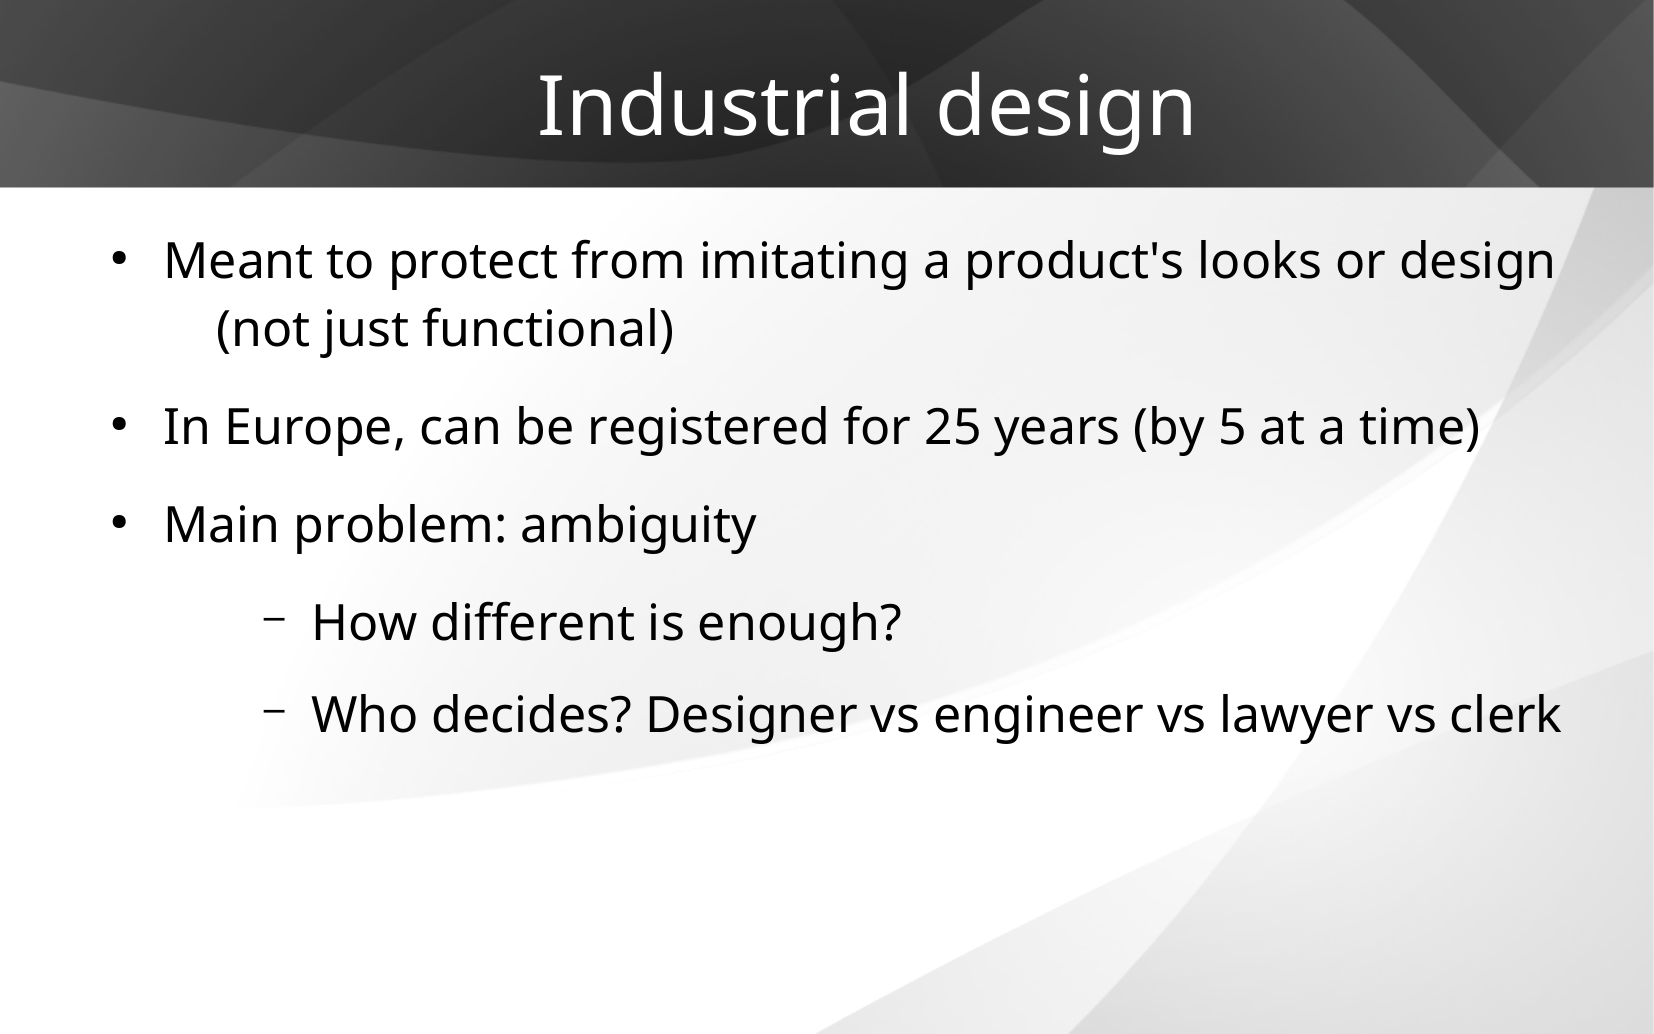

# Industrial design
Meant to protect from imitating a product's looks or design (not just functional)
In Europe, can be registered for 25 years (by 5 at a time)
Main problem: ambiguity
How different is enough?
Who decides? Designer vs engineer vs lawyer vs clerk